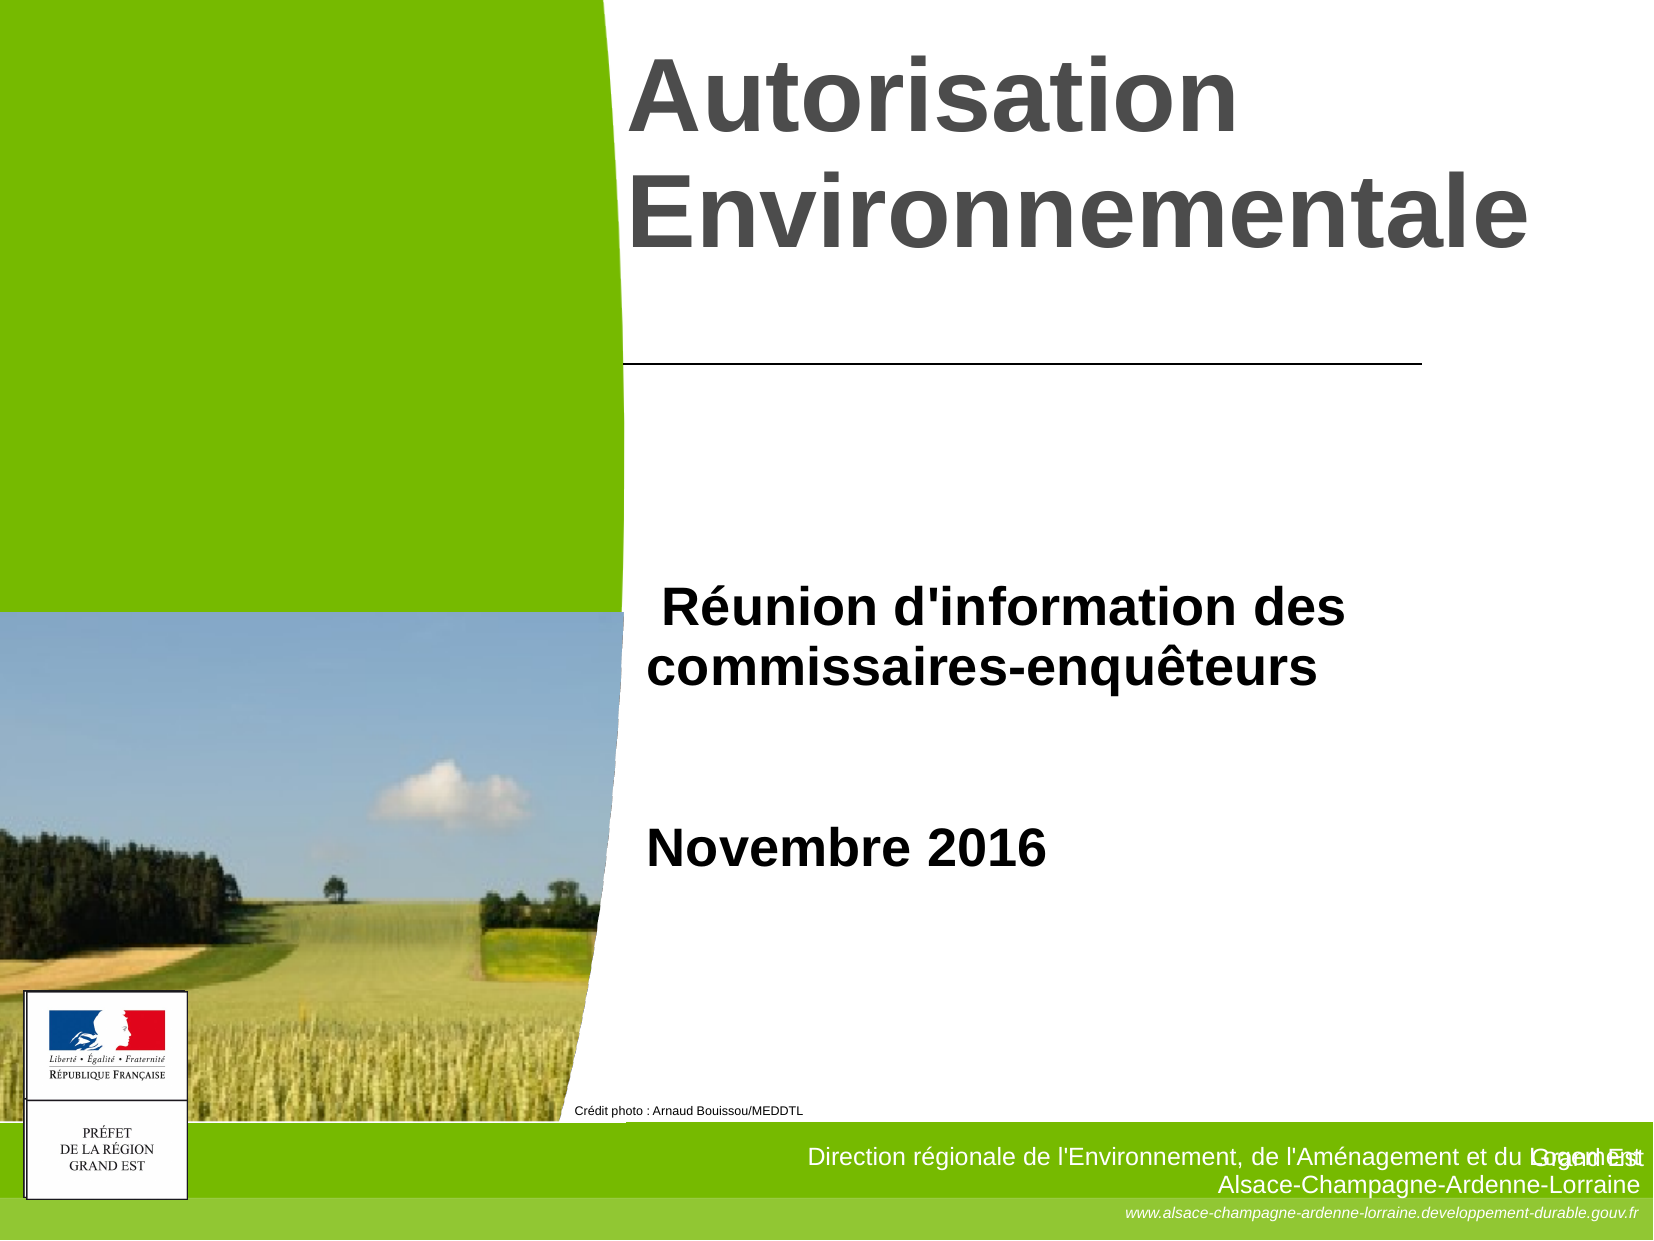

# Autorisation Environnementale
 Réunion d'information des 	commissaires-enquêteurs
Novembre 2016
 Grand Est